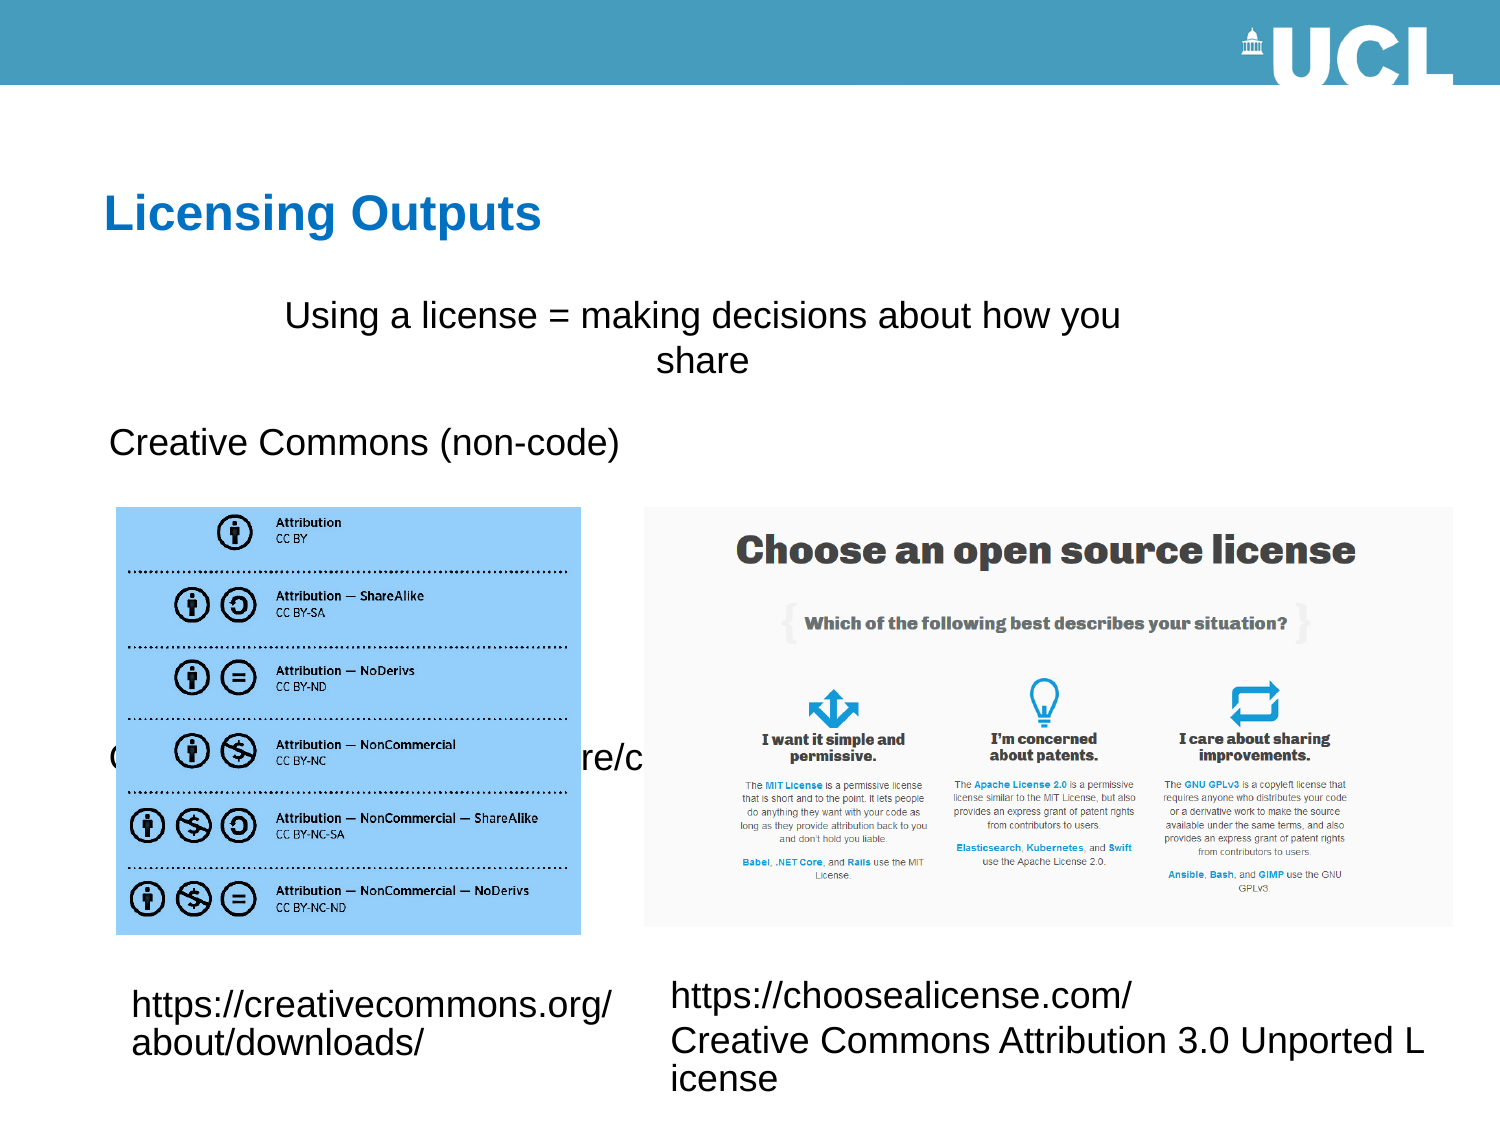

Licensing Outputs
Creative Commons (non-code)
Open source license (software/code)
Using a license = making decisions about how you share
https://choosealicense.com/
Creative Commons Attribution 3.0 Unported License
https://creativecommons.org/about/downloads/